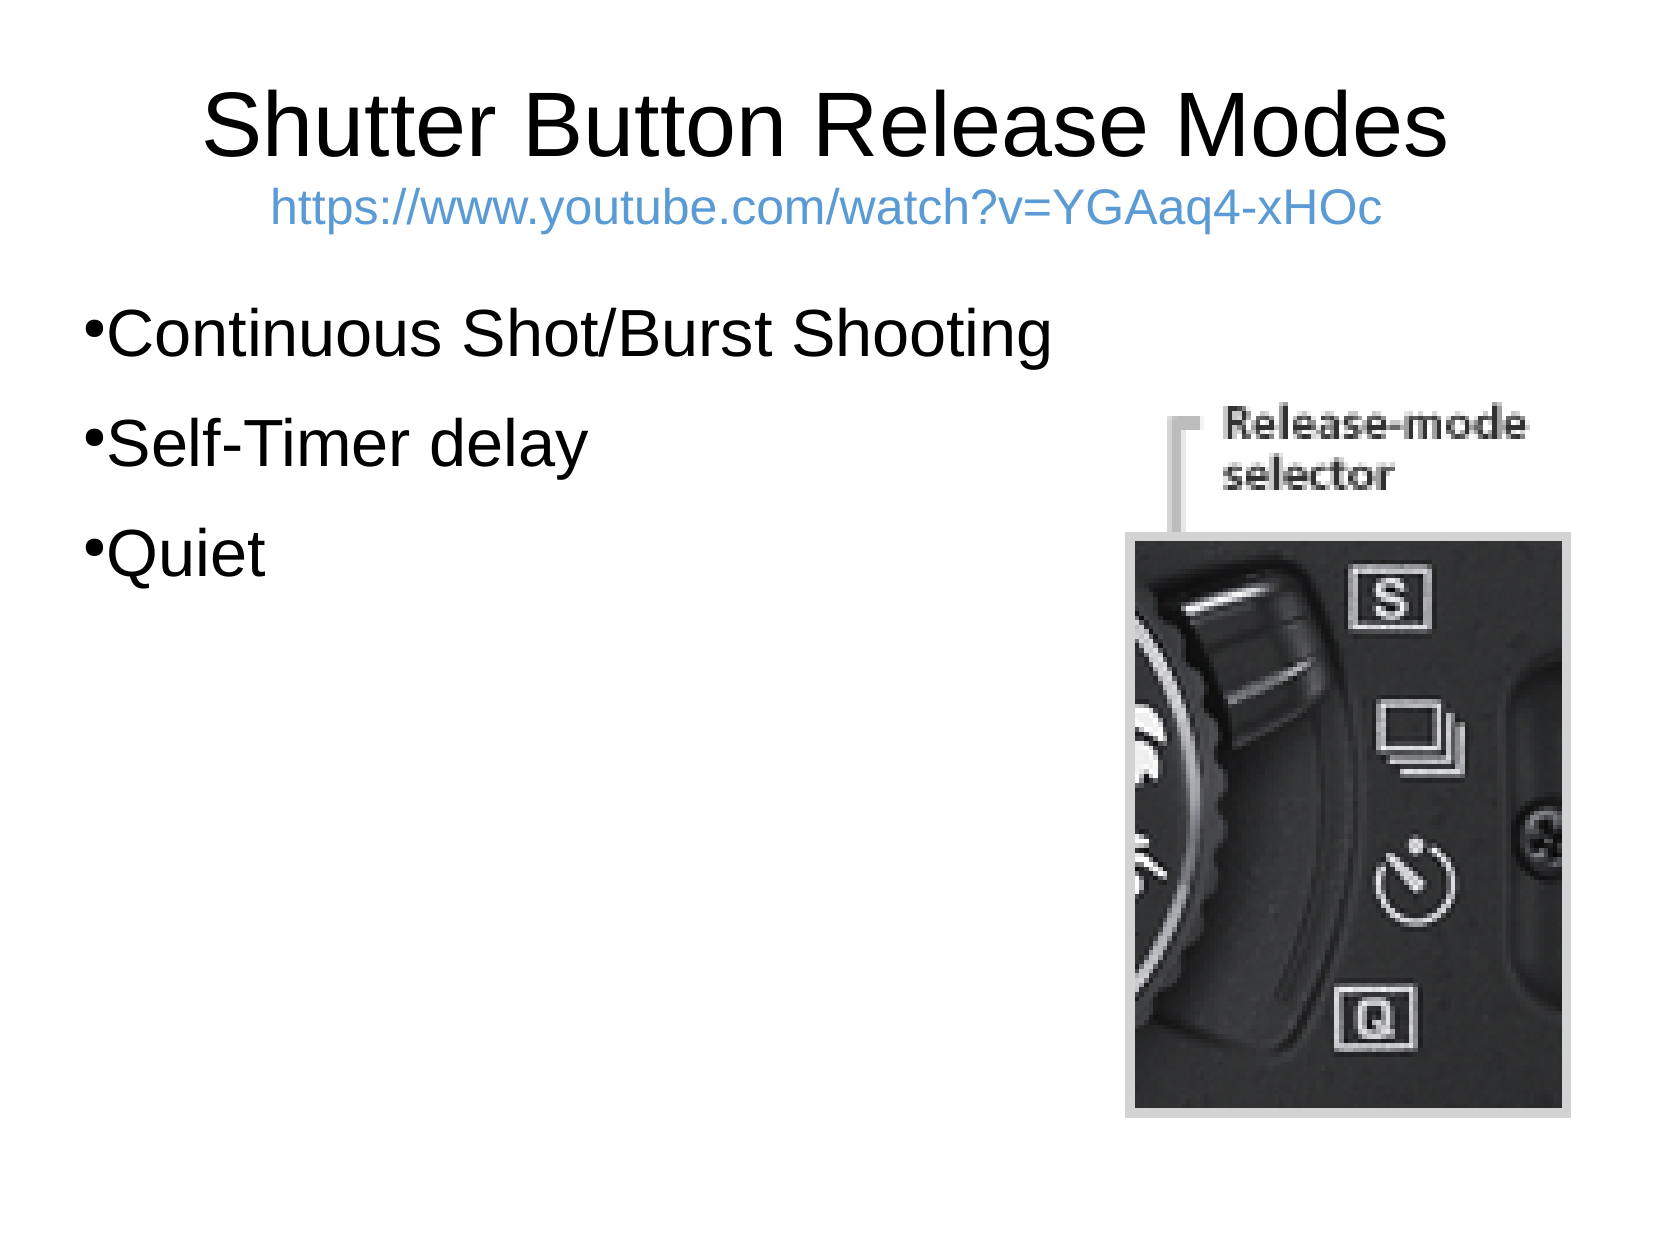

# Shutter Button Release Modes https://www.youtube.com/watch?v=YGAaq4-xHOc
Continuous Shot/Burst Shooting
Self-Timer delay
Quiet